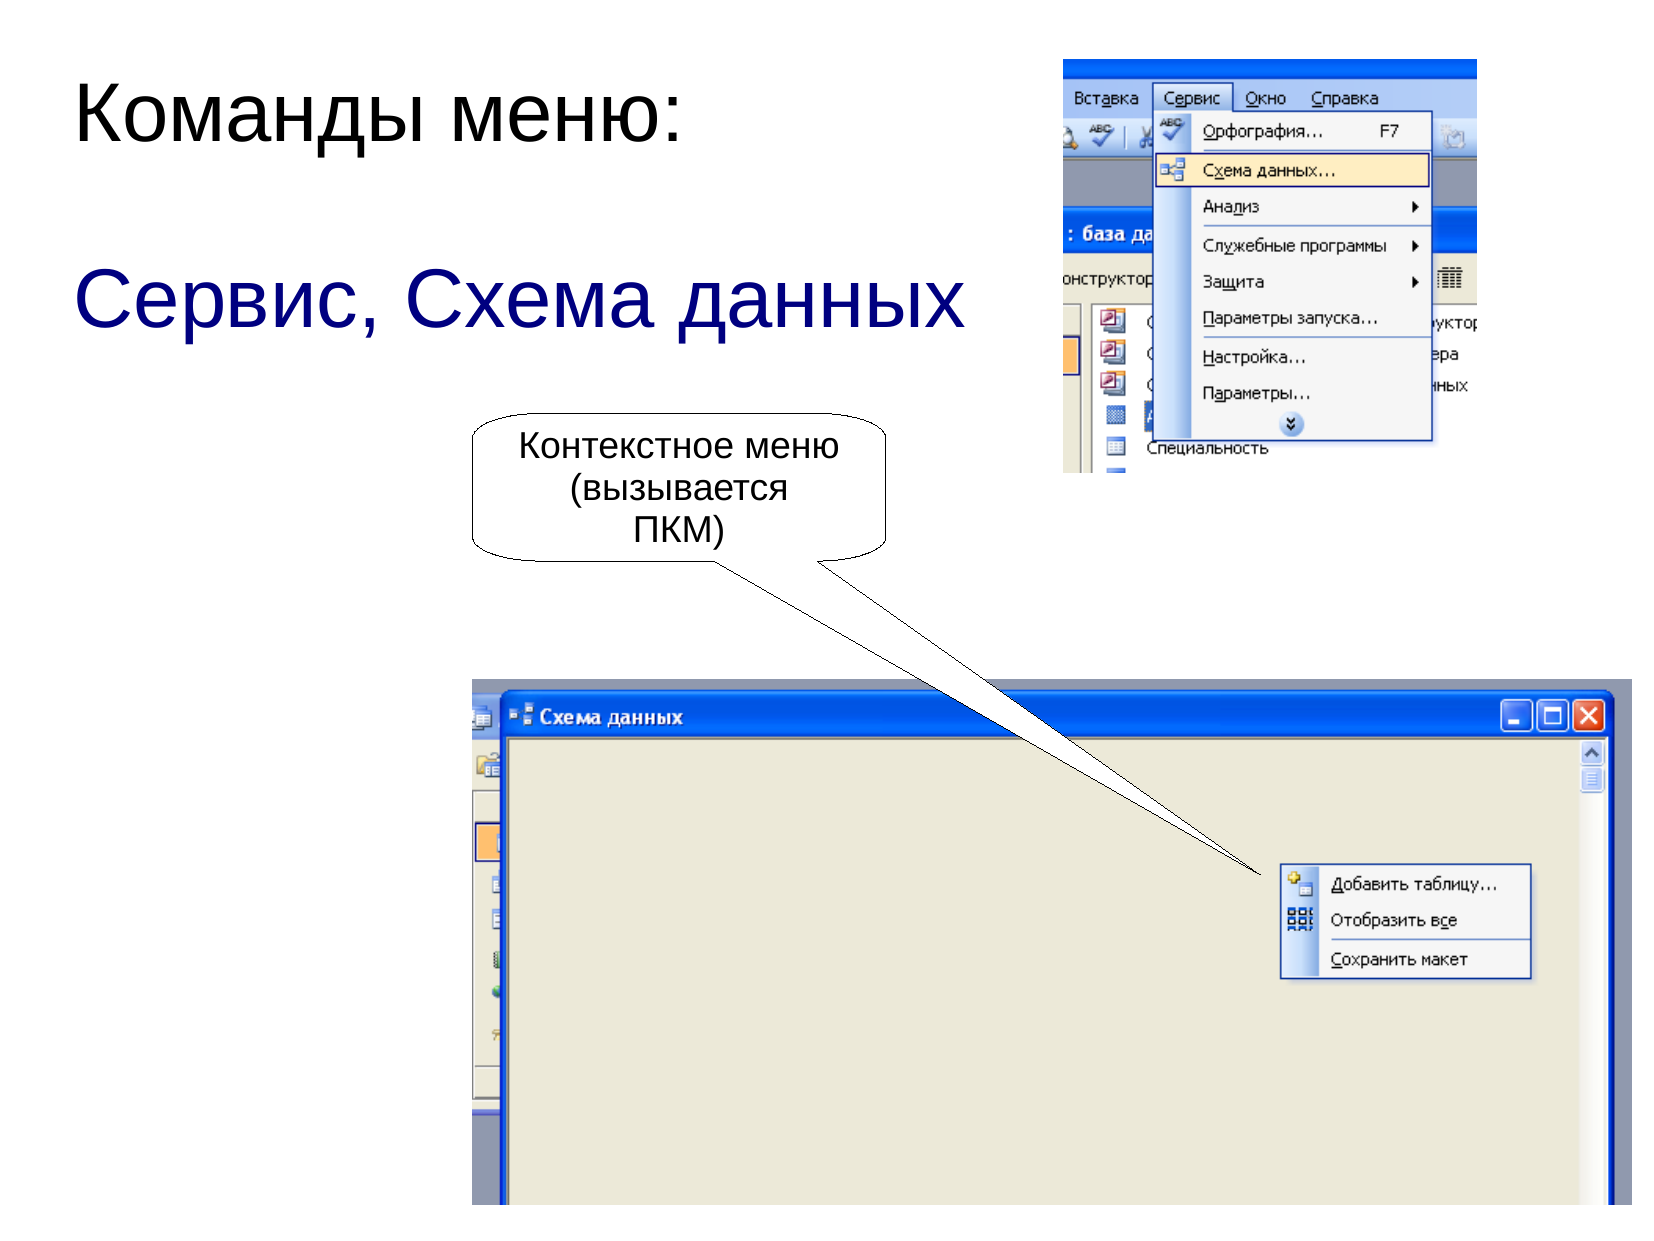

Команды меню:
Сервис, Схема данных
Контекстное меню
(вызывается
ПКМ)